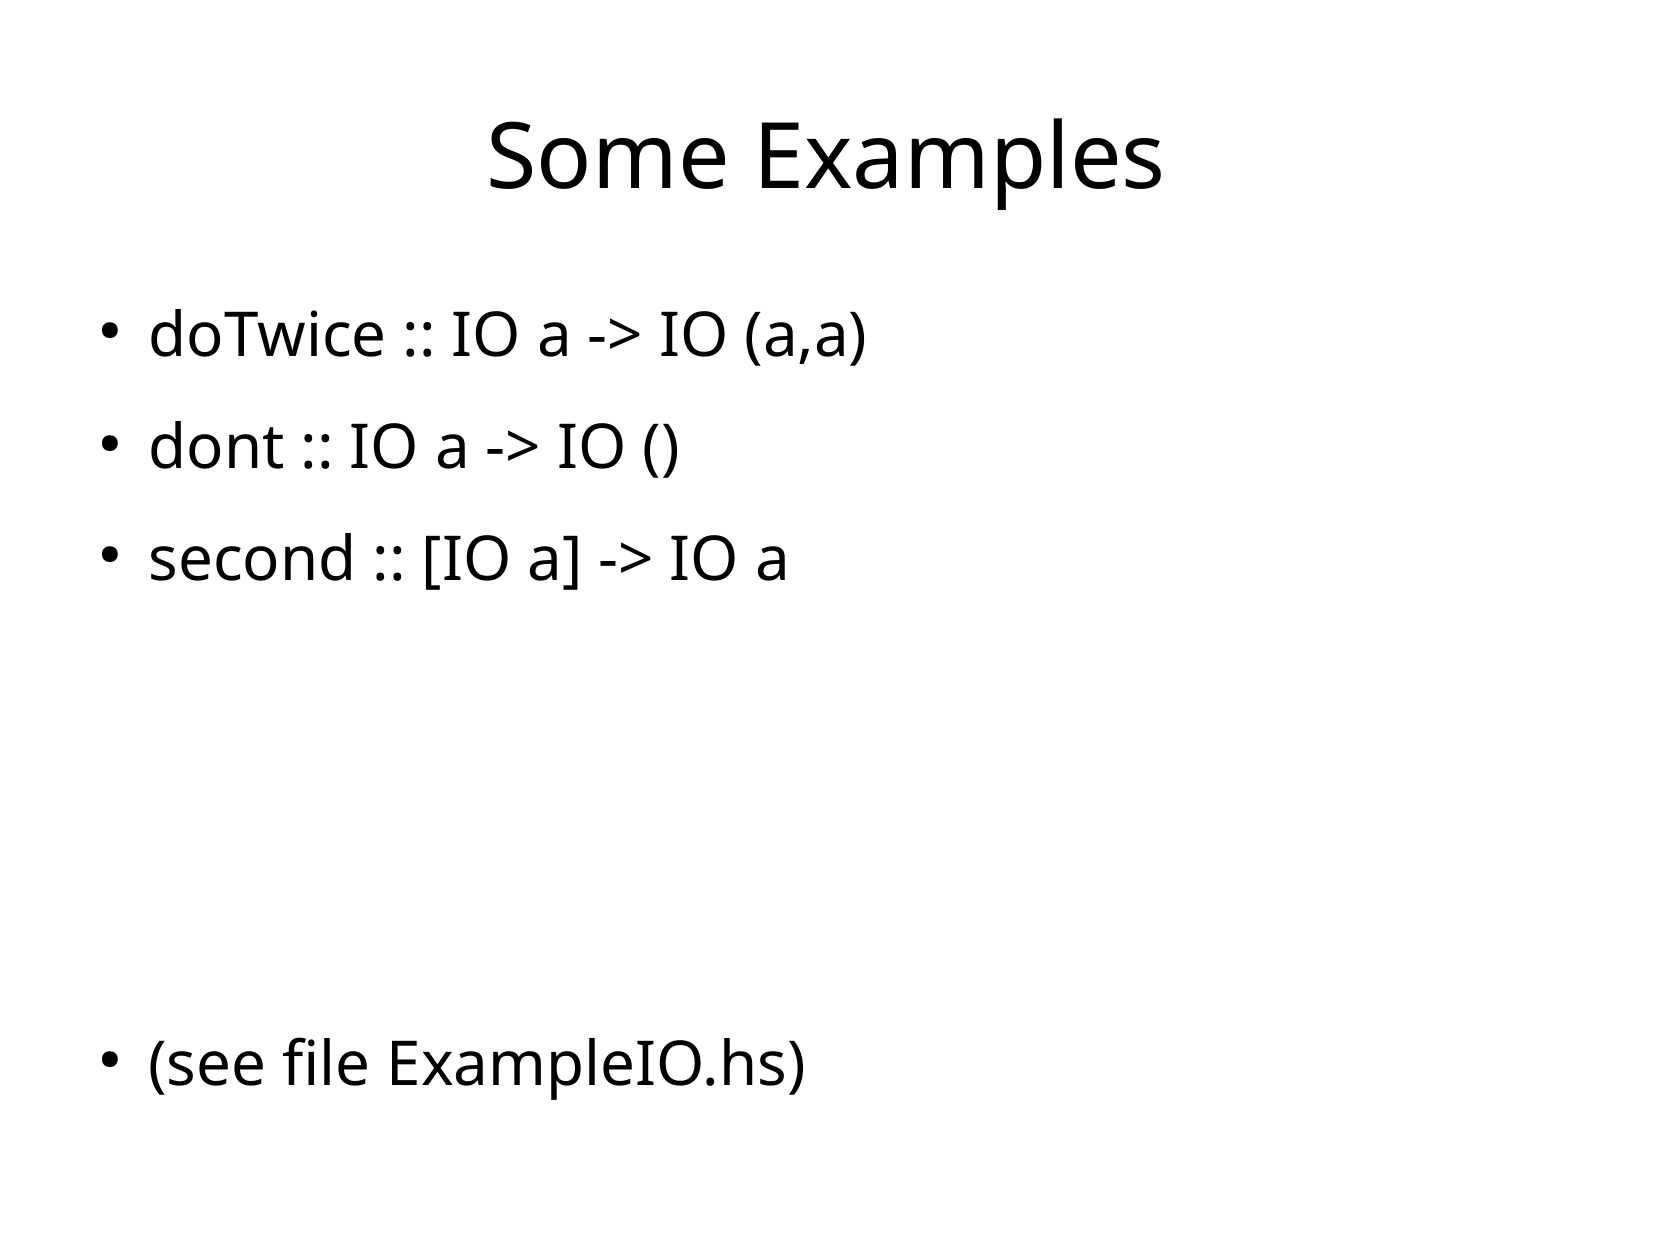

# Some Examples
doTwice :: IO a -> IO (a,a)
dont :: IO a -> IO ()
second :: [IO a] -> IO a
(see file ExampleIO.hs)